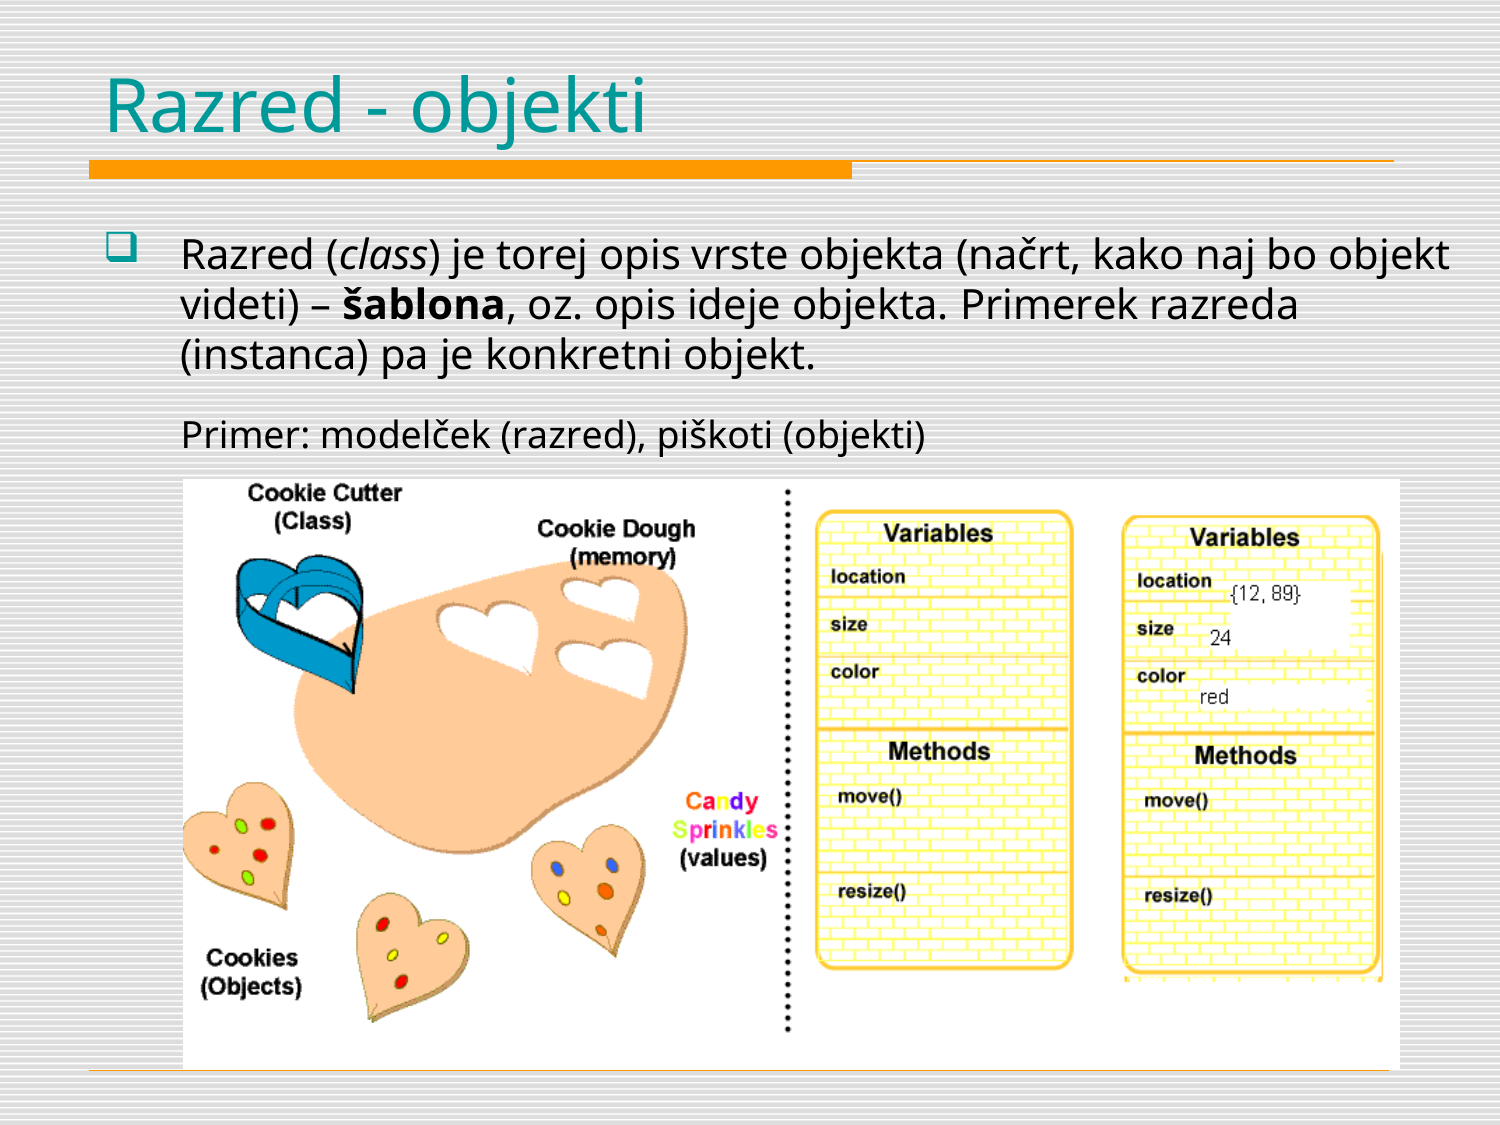

# Razred - objekti
Razred (class) je torej opis vrste objekta (načrt, kako naj bo objekt videti) – šablona, oz. opis ideje objekta. Primerek razreda (instanca) pa je konkretni objekt.
Primer: modelček (razred), piškoti (objekti)